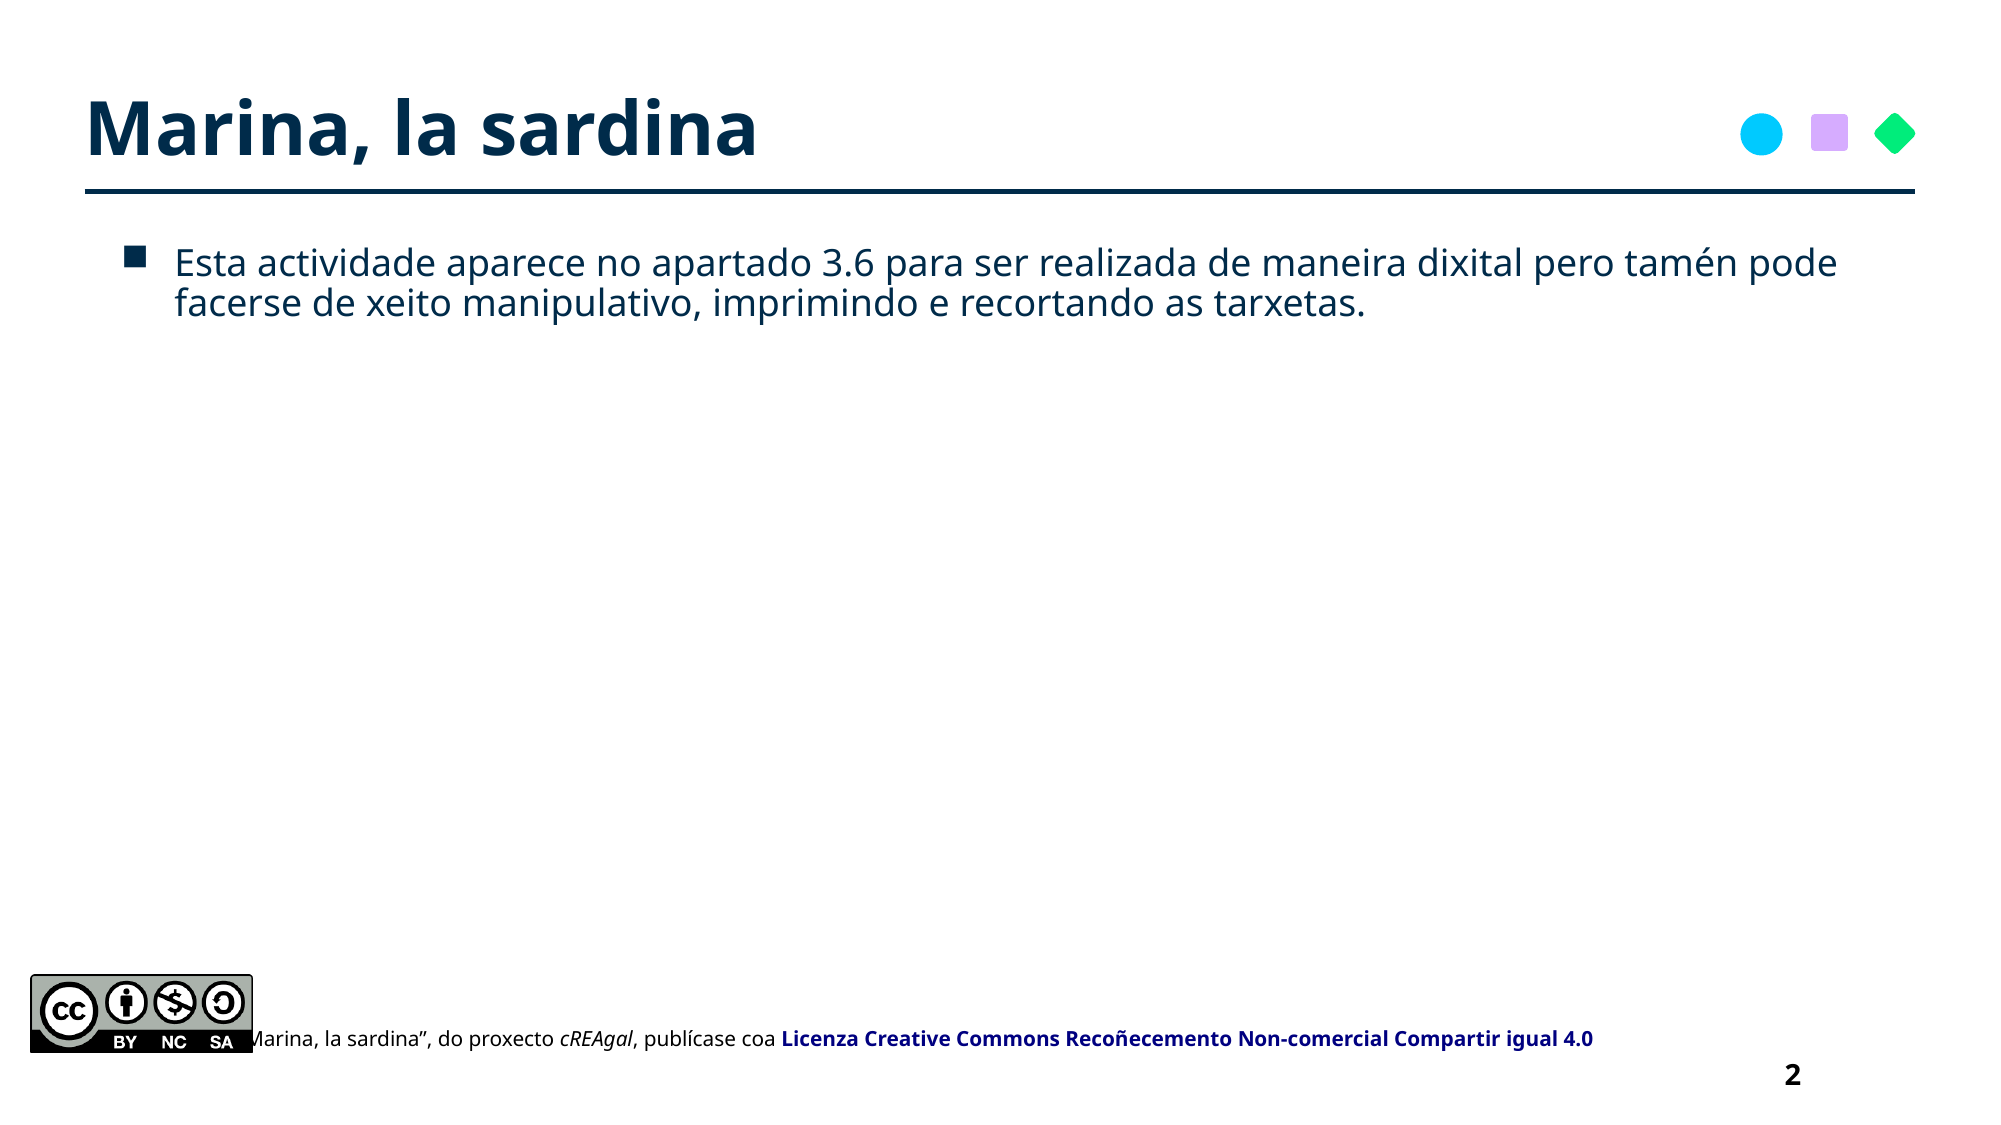

# Marina, la sardina
Esta actividade aparece no apartado 3.6 para ser realizada de maneira dixital pero tamén pode facerse de xeito manipulativo, imprimindo e recortando as tarxetas.
“Marina, la sardina”, do proxecto cREAgal, publícase coa Licenza Creative Commons Recoñecemento Non-comercial Compartir igual 4.0